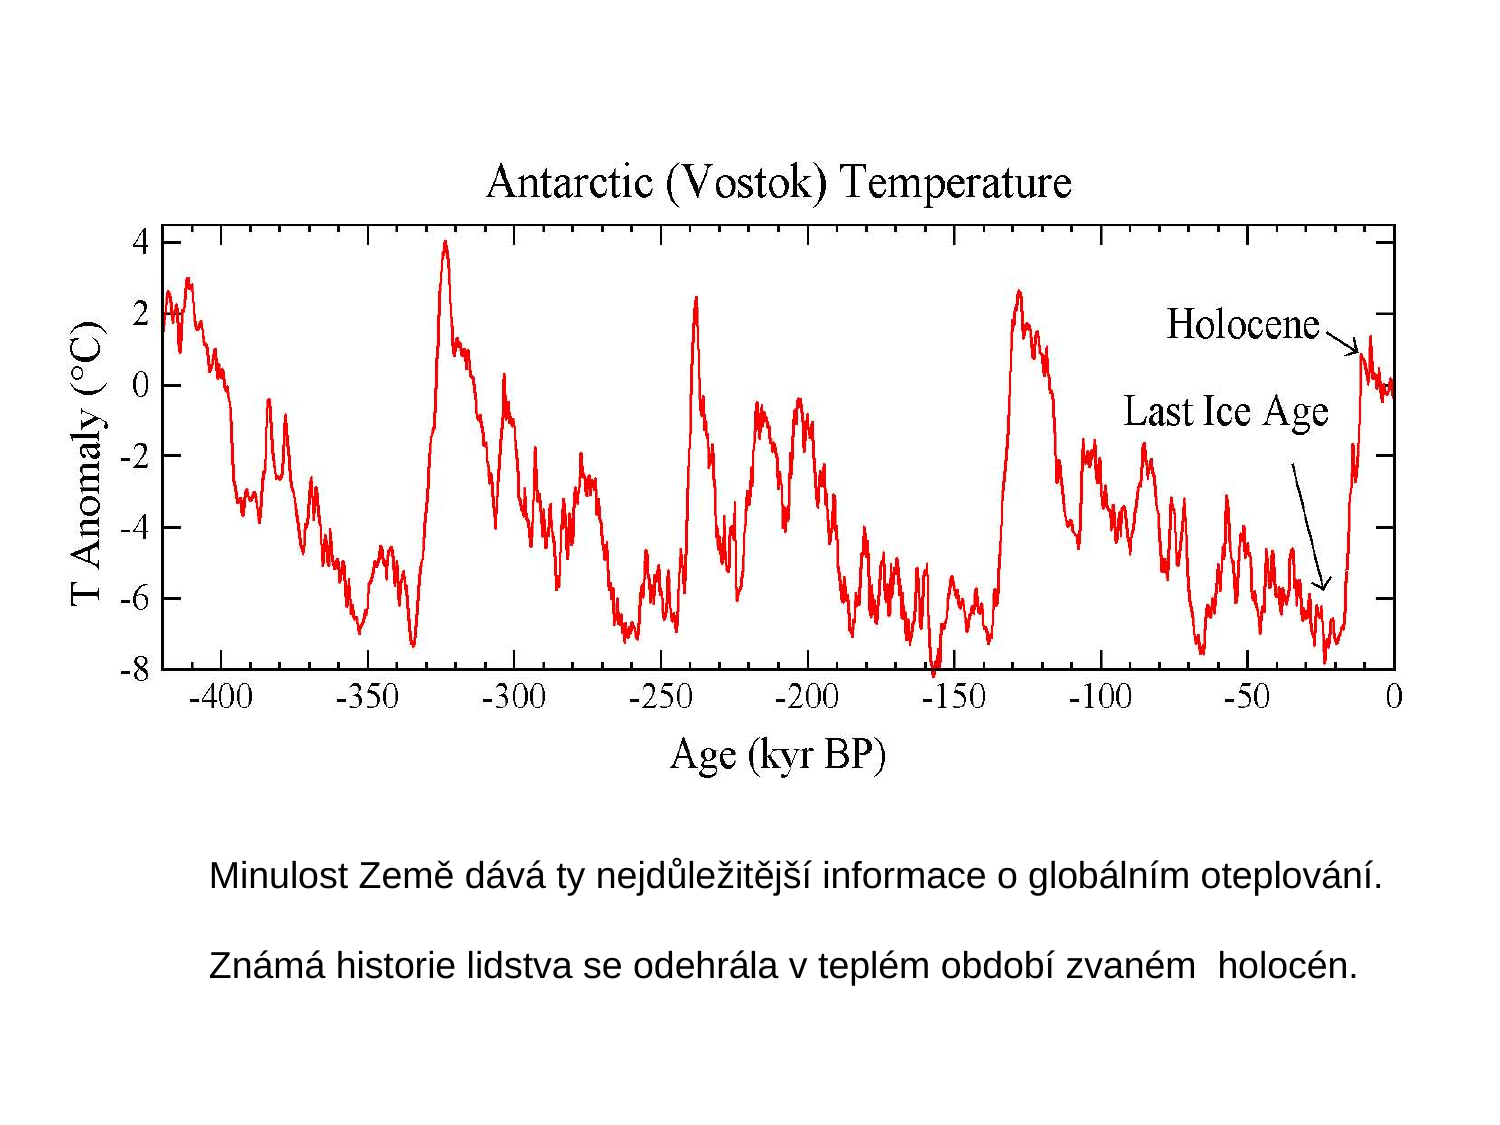

Minulost Země dává ty nejdůležitější informace o globálním oteplování.
Známá historie lidstva se odehrála v teplém období zvaném holocén.